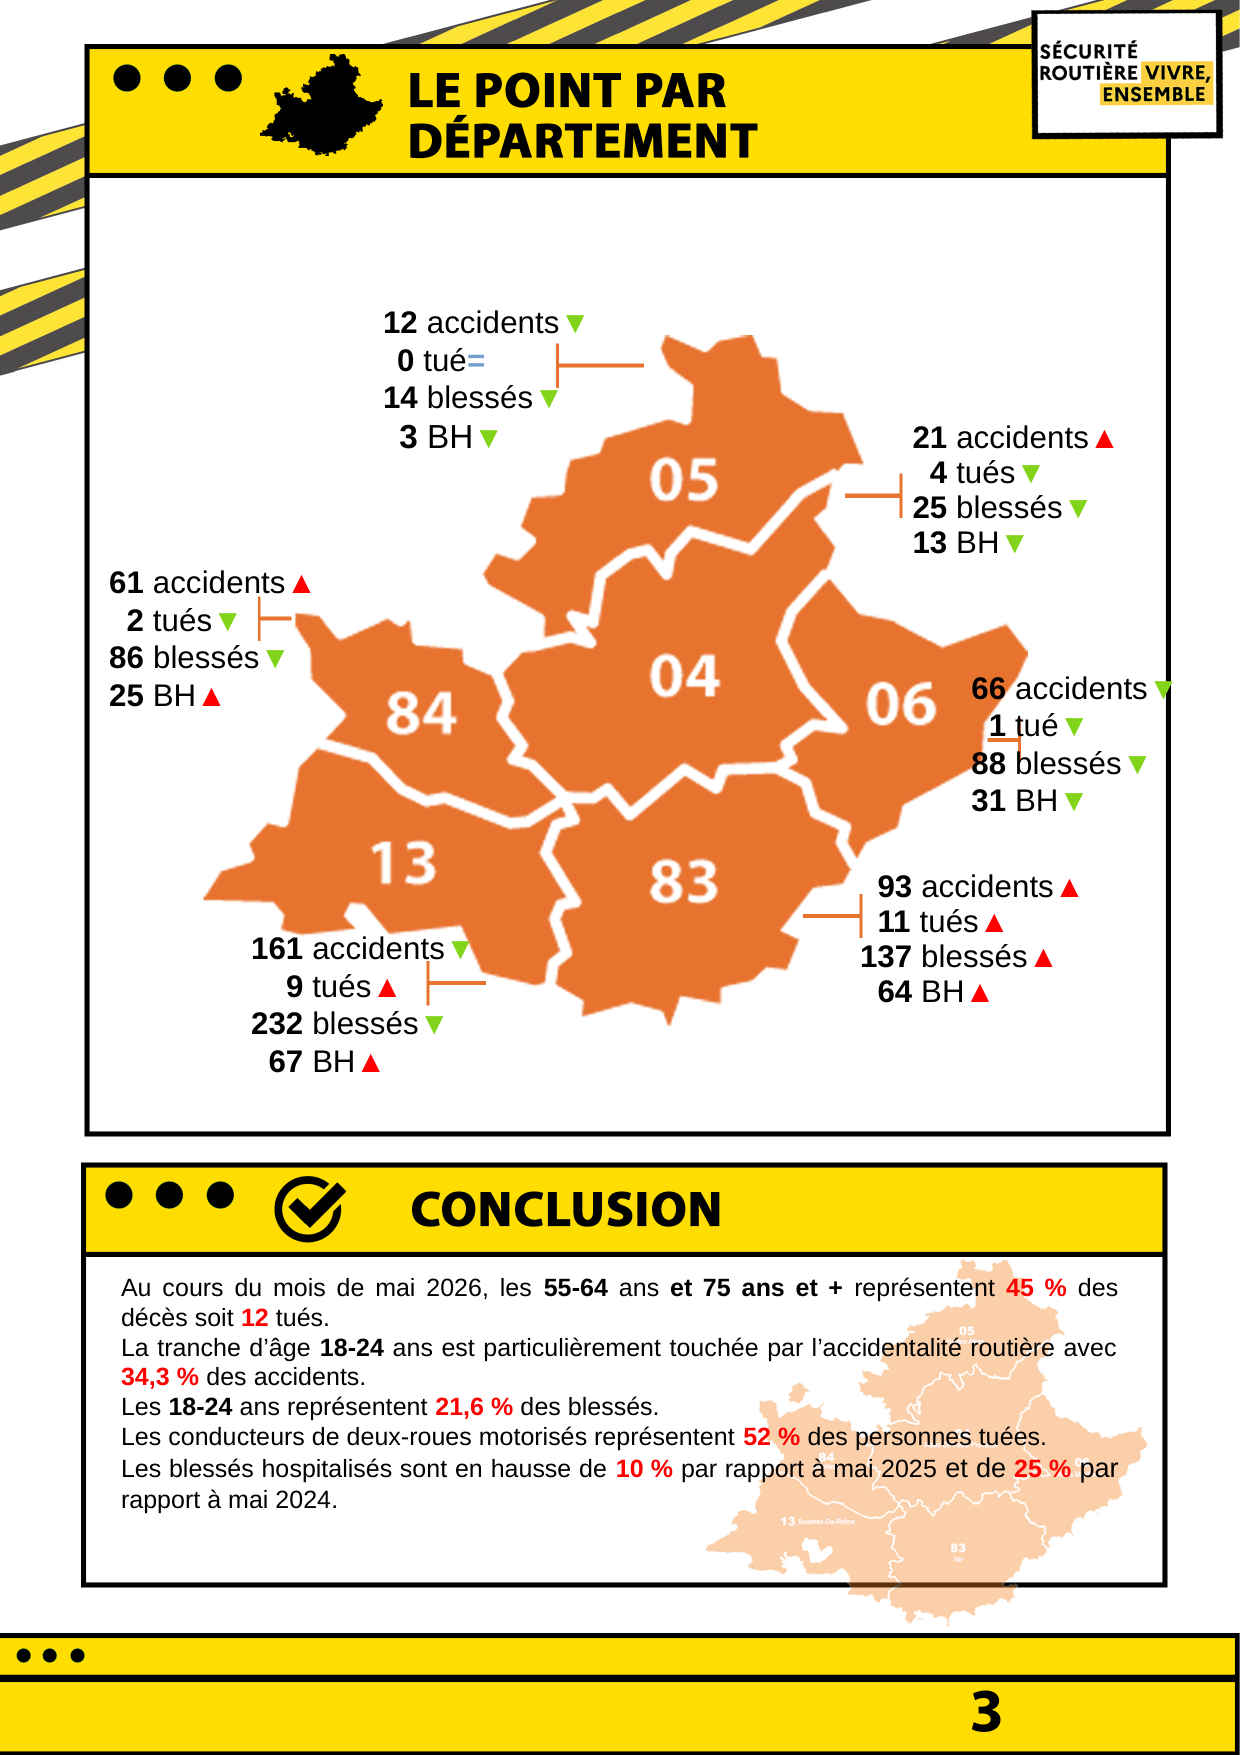

12 accidents▼
 0 tué=
 14 blessés▼
 3 BH▼
21 accidents▲
 4 tués▼
25 blessés▼
13 BH▼
61 accidents▲
 2 tués▼
86 blessés▼
25 BH▲
66 accidents▼
 1 tué▼
88 blessés▼
31 BH▼
 93 accidents▲
 11 tués▲
137 blessés▲
 64 BH▲
161 accidents▼
 9 tués▲
232 blessés▼
 67 BH▲
Au cours du mois de mai 2026, les 55-64 ans et 75 ans et + représentent 45 % des décès soit 12 tués.
La tranche d’âge 18-24 ans est particulièrement touchée par l’accidentalité routière avec 34,3 % des accidents.
Les 18-24 ans représentent 21,6 % des blessés.
Les conducteurs de deux-roues motorisés représentent 52 % des personnes tuées.
Les blessés hospitalisés sont en hausse de 10 % par rapport à mai 2025 et de 25 % par rapport à mai 2024.
.
Baromètre mensuel